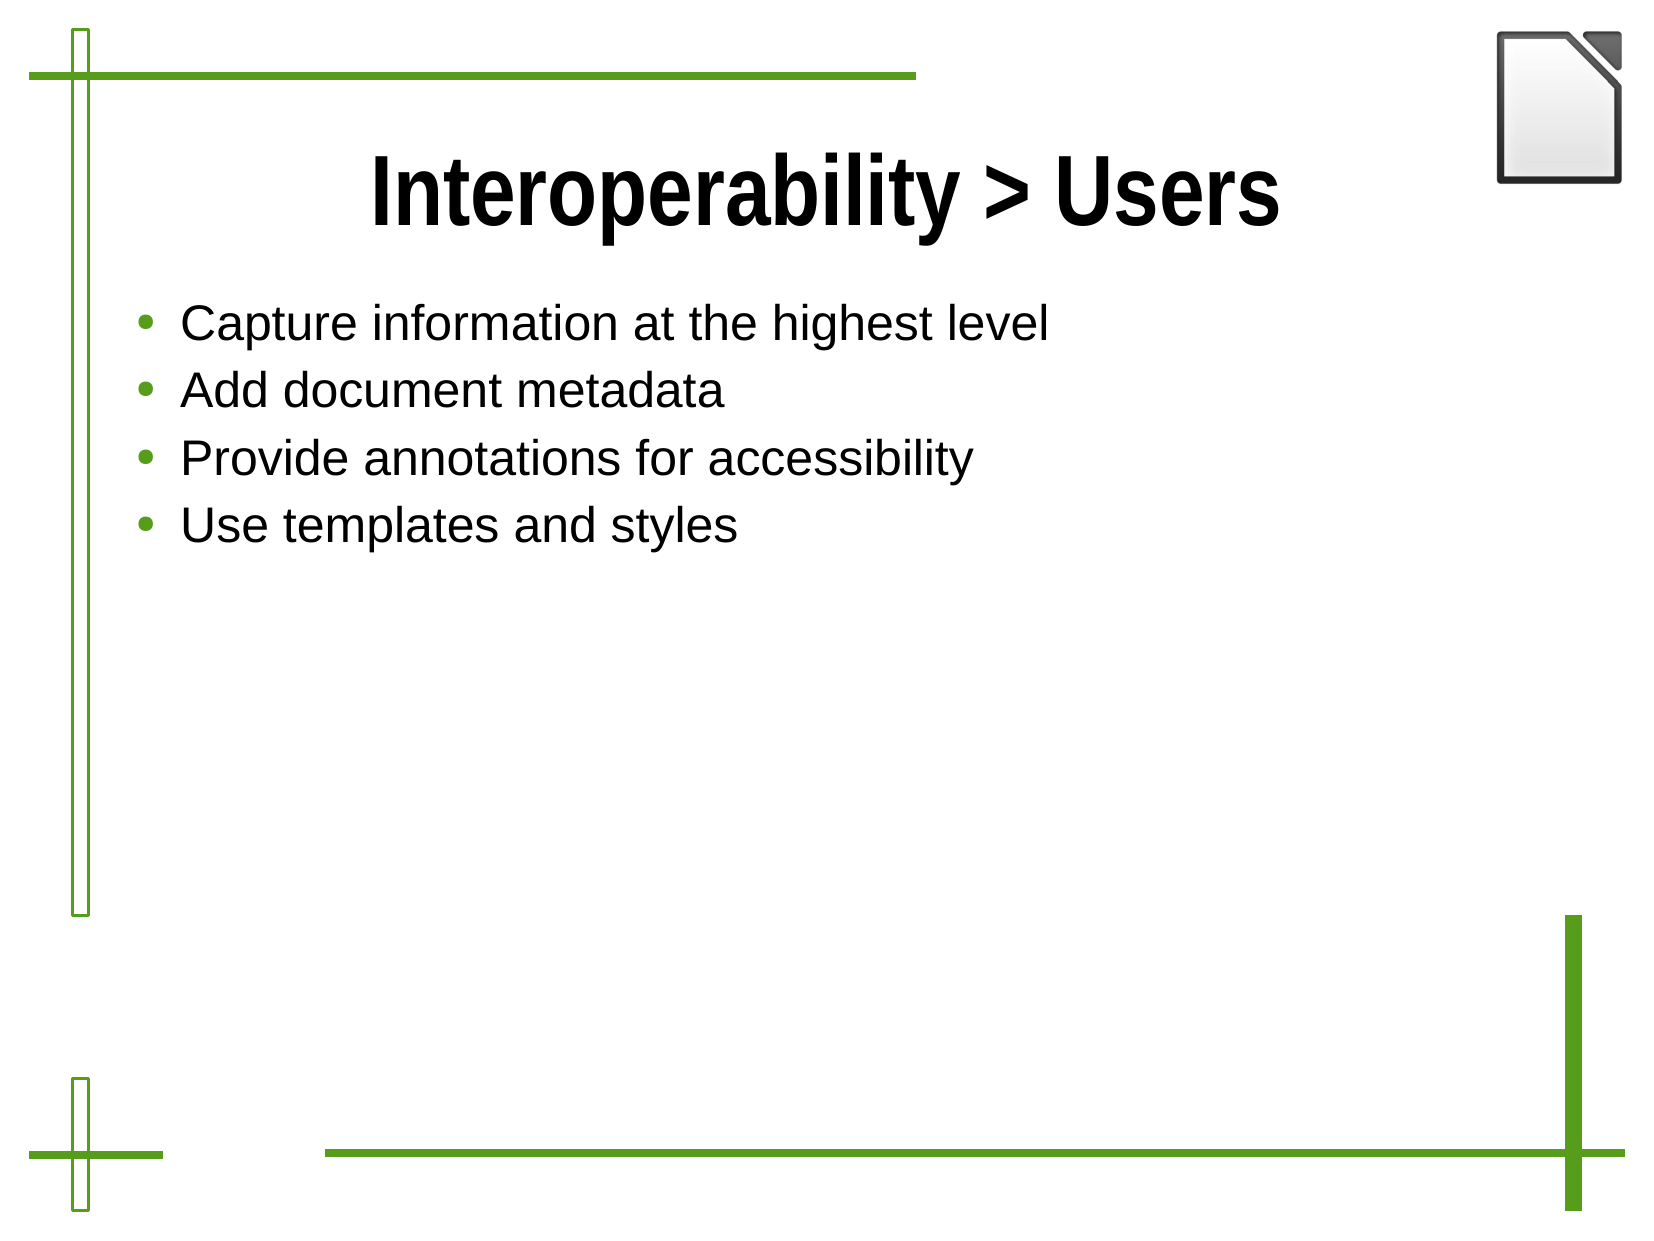

# Interoperability > Users
Capture information at the highest level
Add document metadata
Provide annotations for accessibility
Use templates and styles